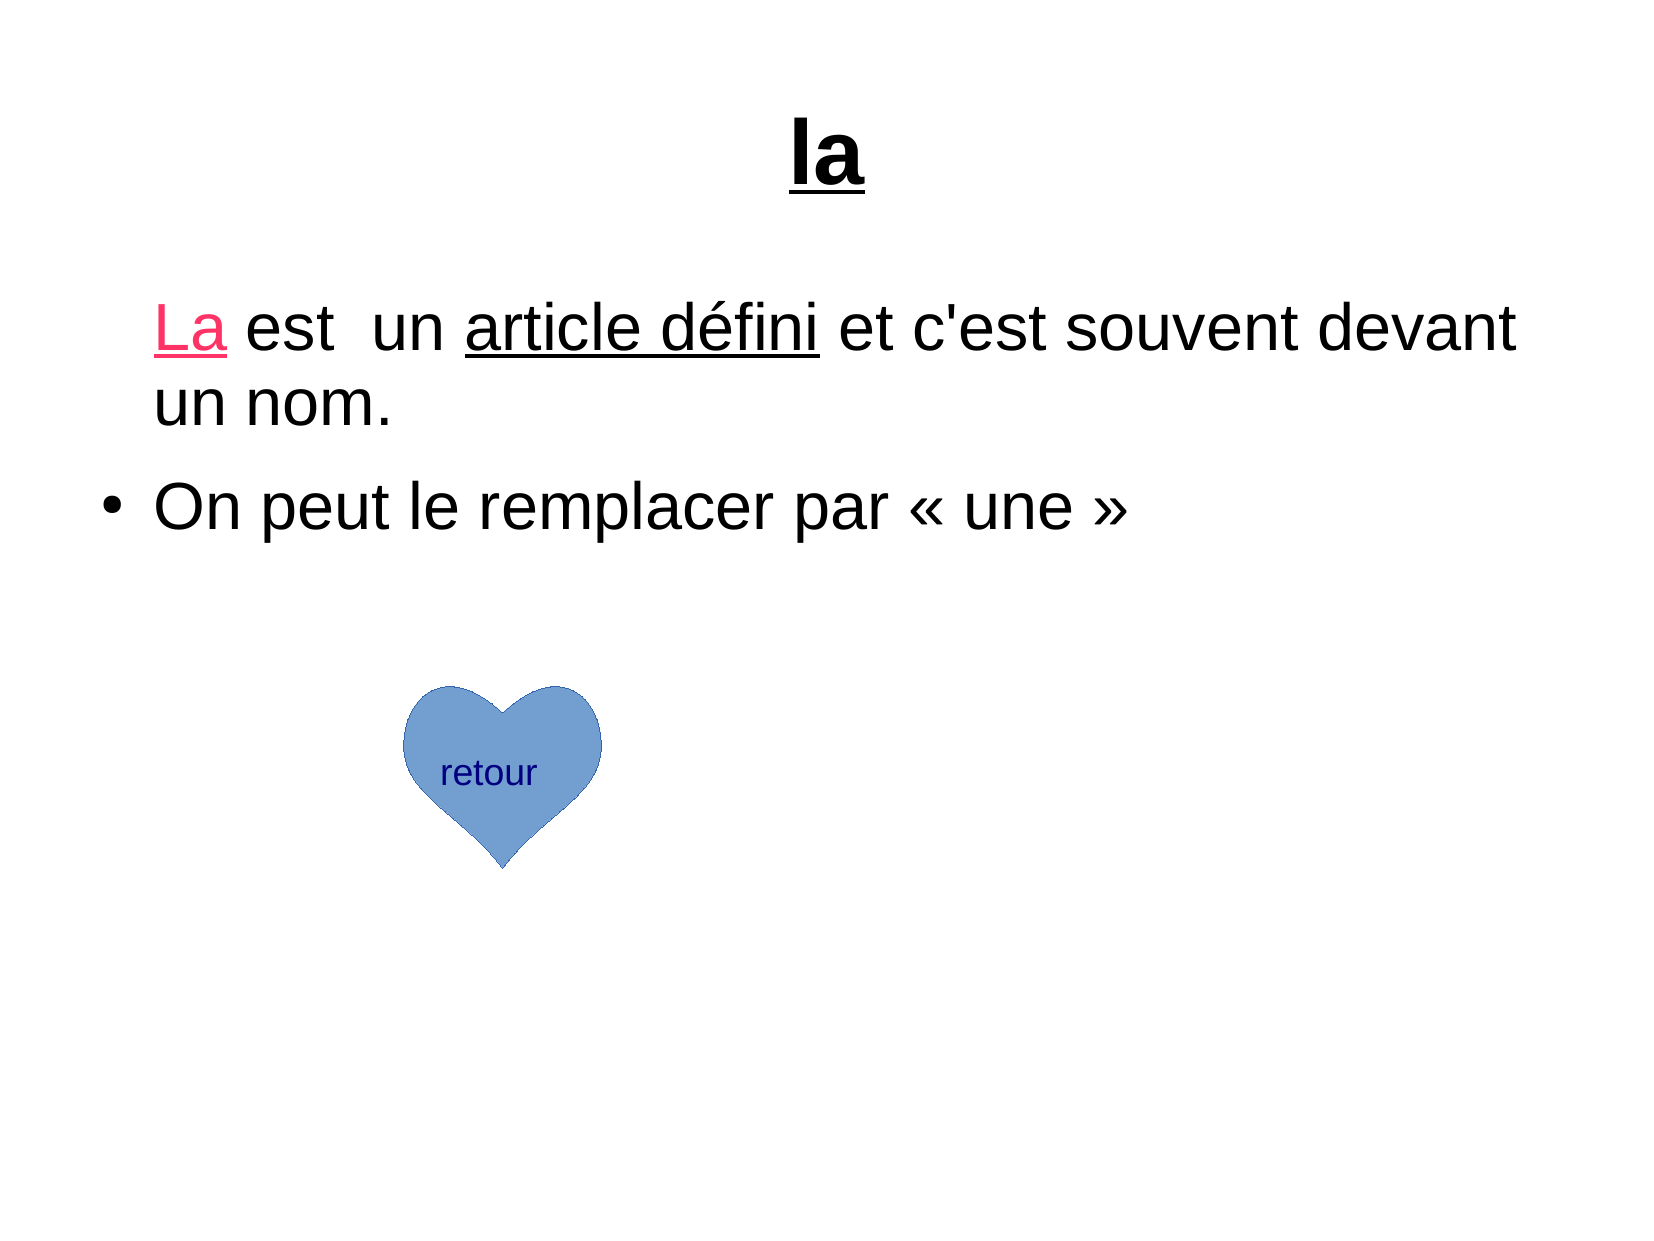

# la
La est un article défini et c'est souvent devant un nom.
On peut le remplacer par « une »
retour